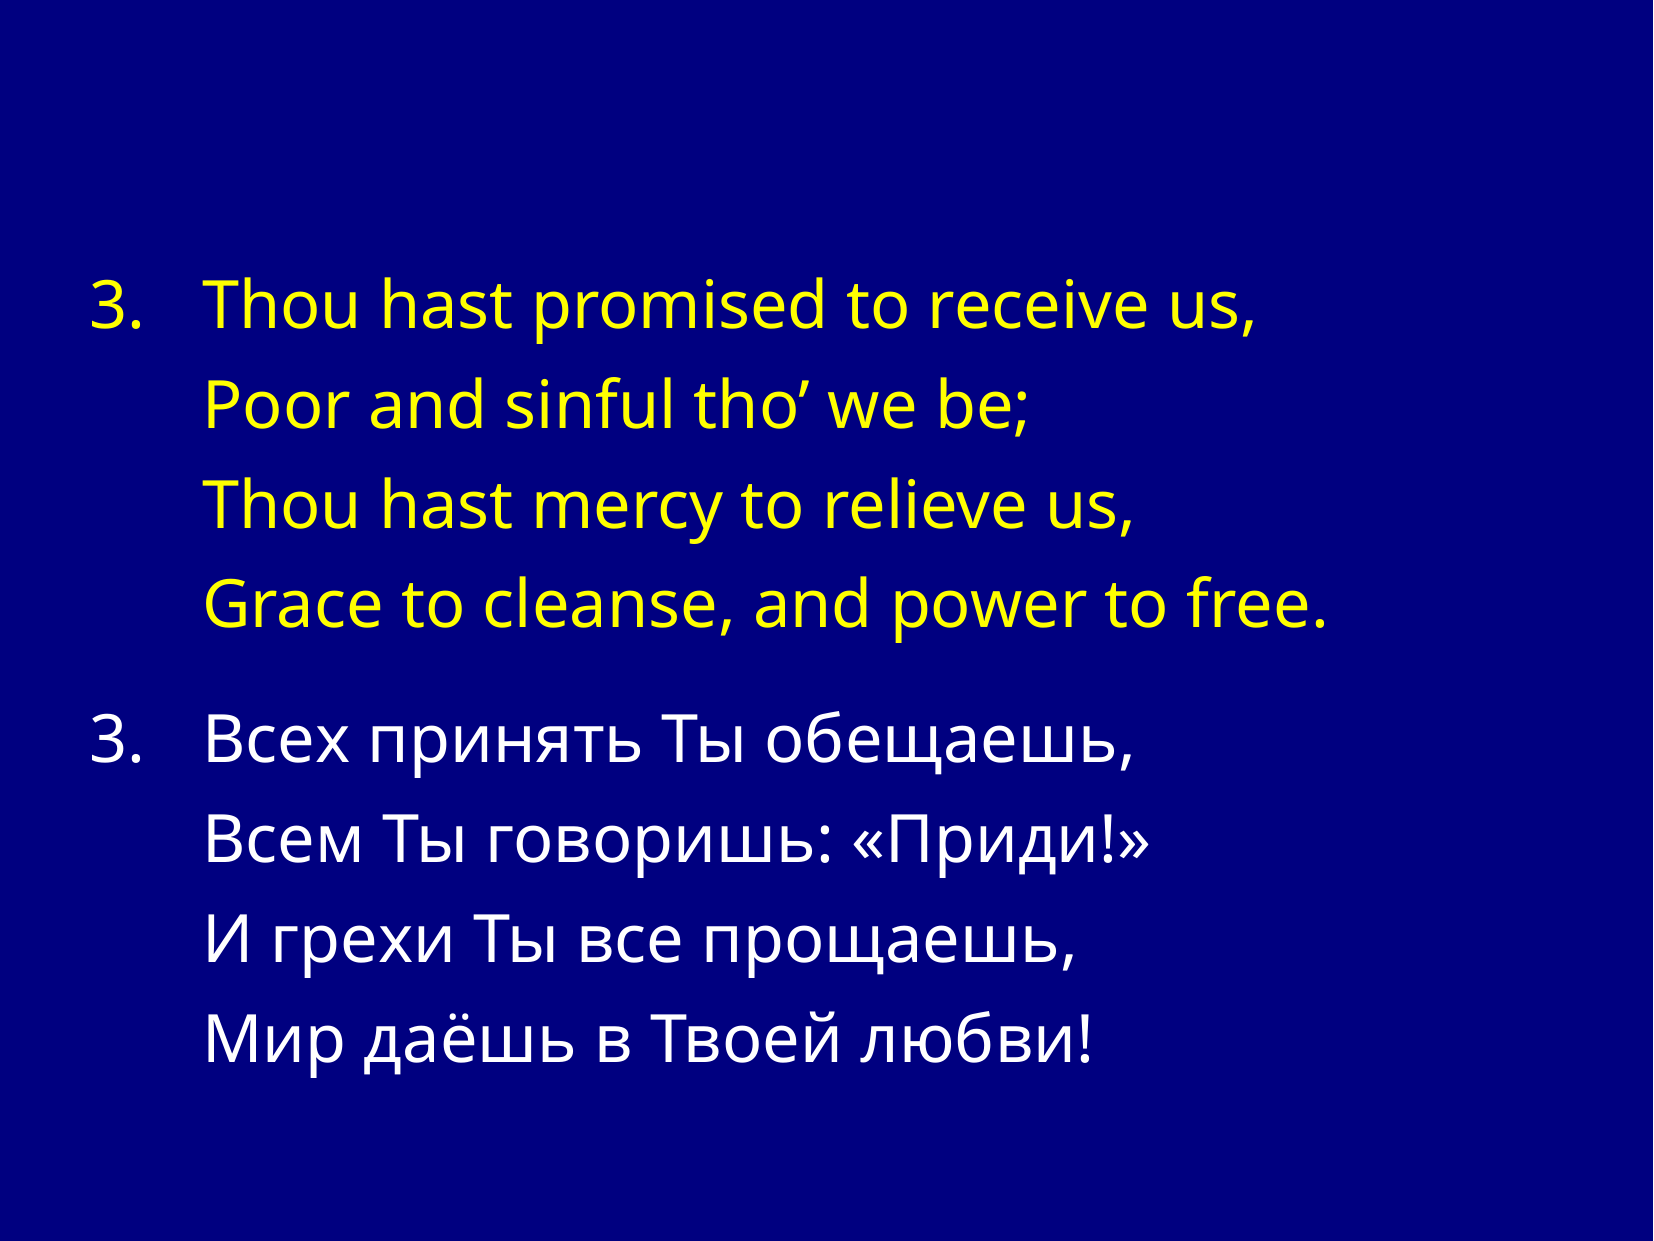

3.	Thou hast promised to receive us,
	Poor and sinful tho’ we be;
	Thou hast mercy to relieve us,
	Grace to cleanse, and power to free.
3.	Всех принять Ты обещаешь,
	Всем Ты говоришь: «Приди!»
	И грехи Ты все прощаешь,
	Мир даёшь в Твоей любви!